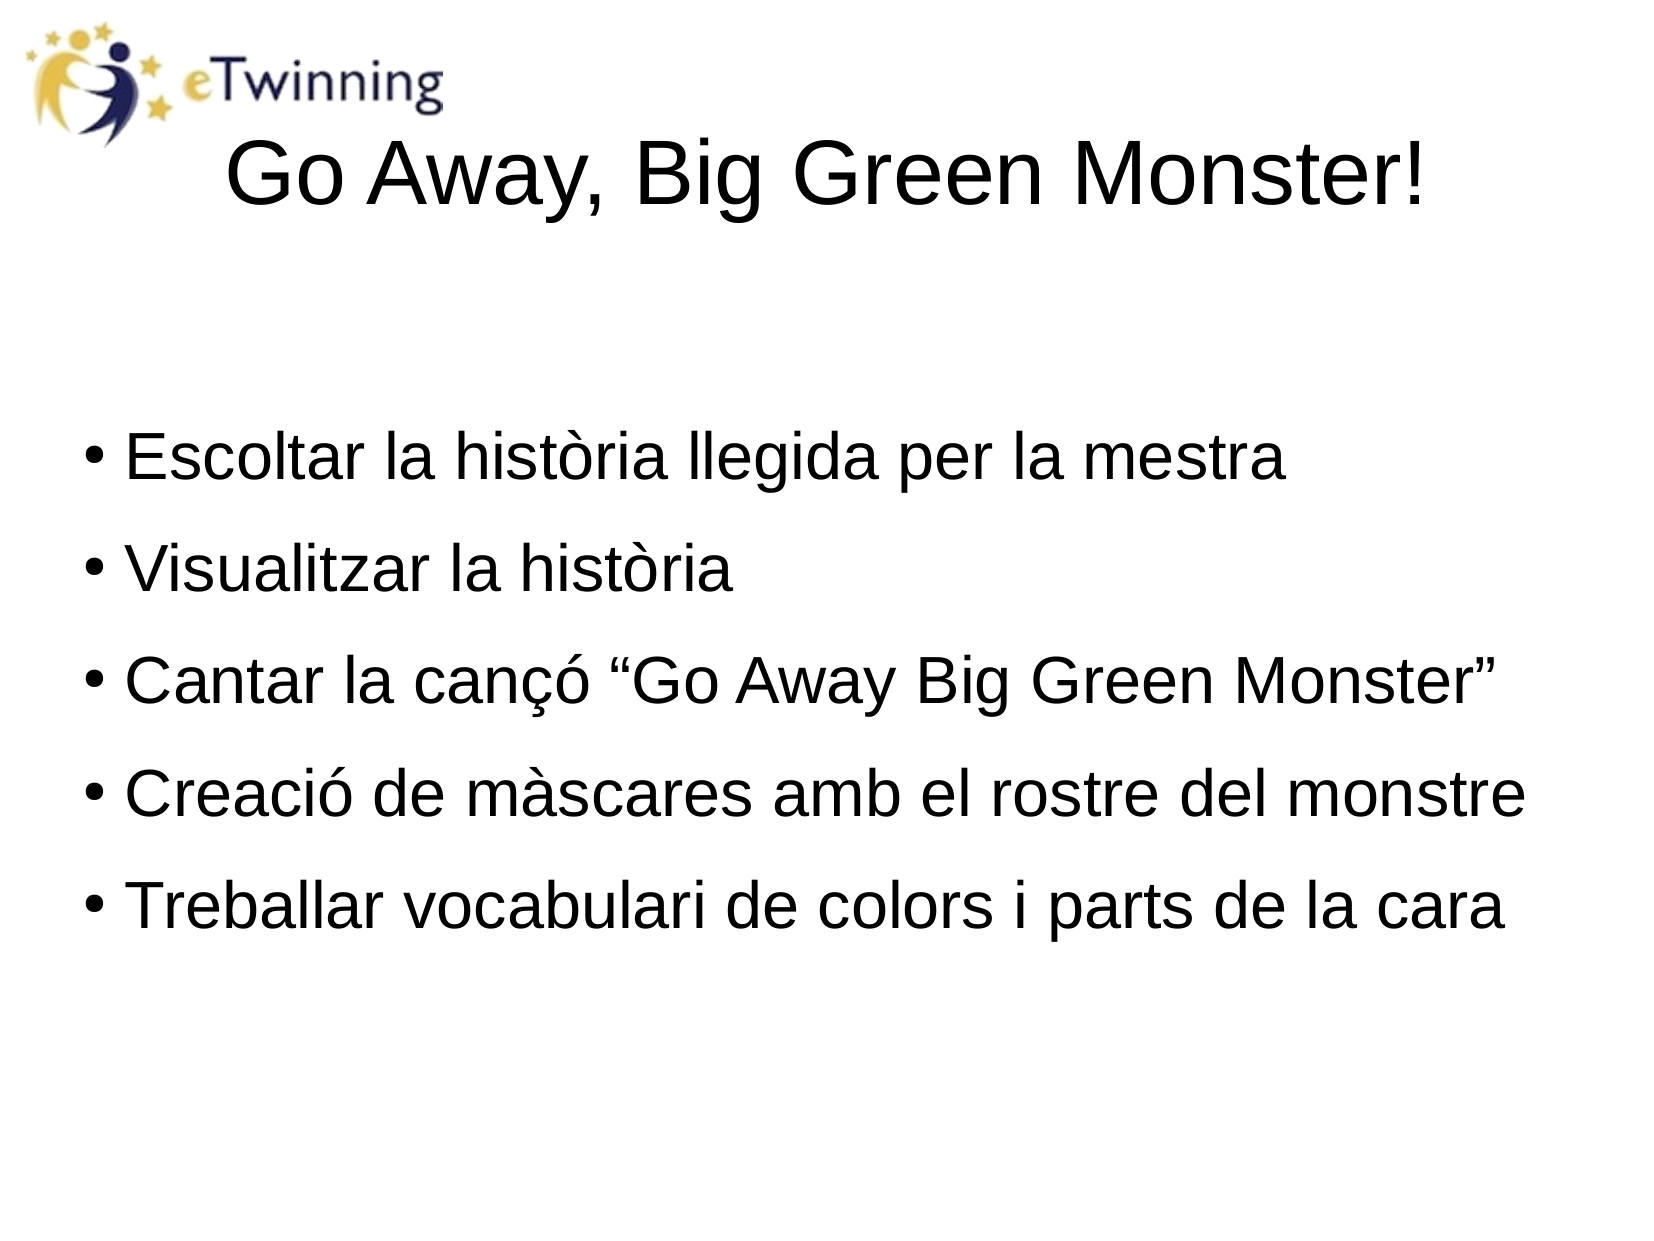

# Go Away, Big Green Monster!
 Escoltar la història llegida per la mestra
 Visualitzar la història
 Cantar la cançó “Go Away Big Green Monster”
 Creació de màscares amb el rostre del monstre
 Treballar vocabulari de colors i parts de la cara